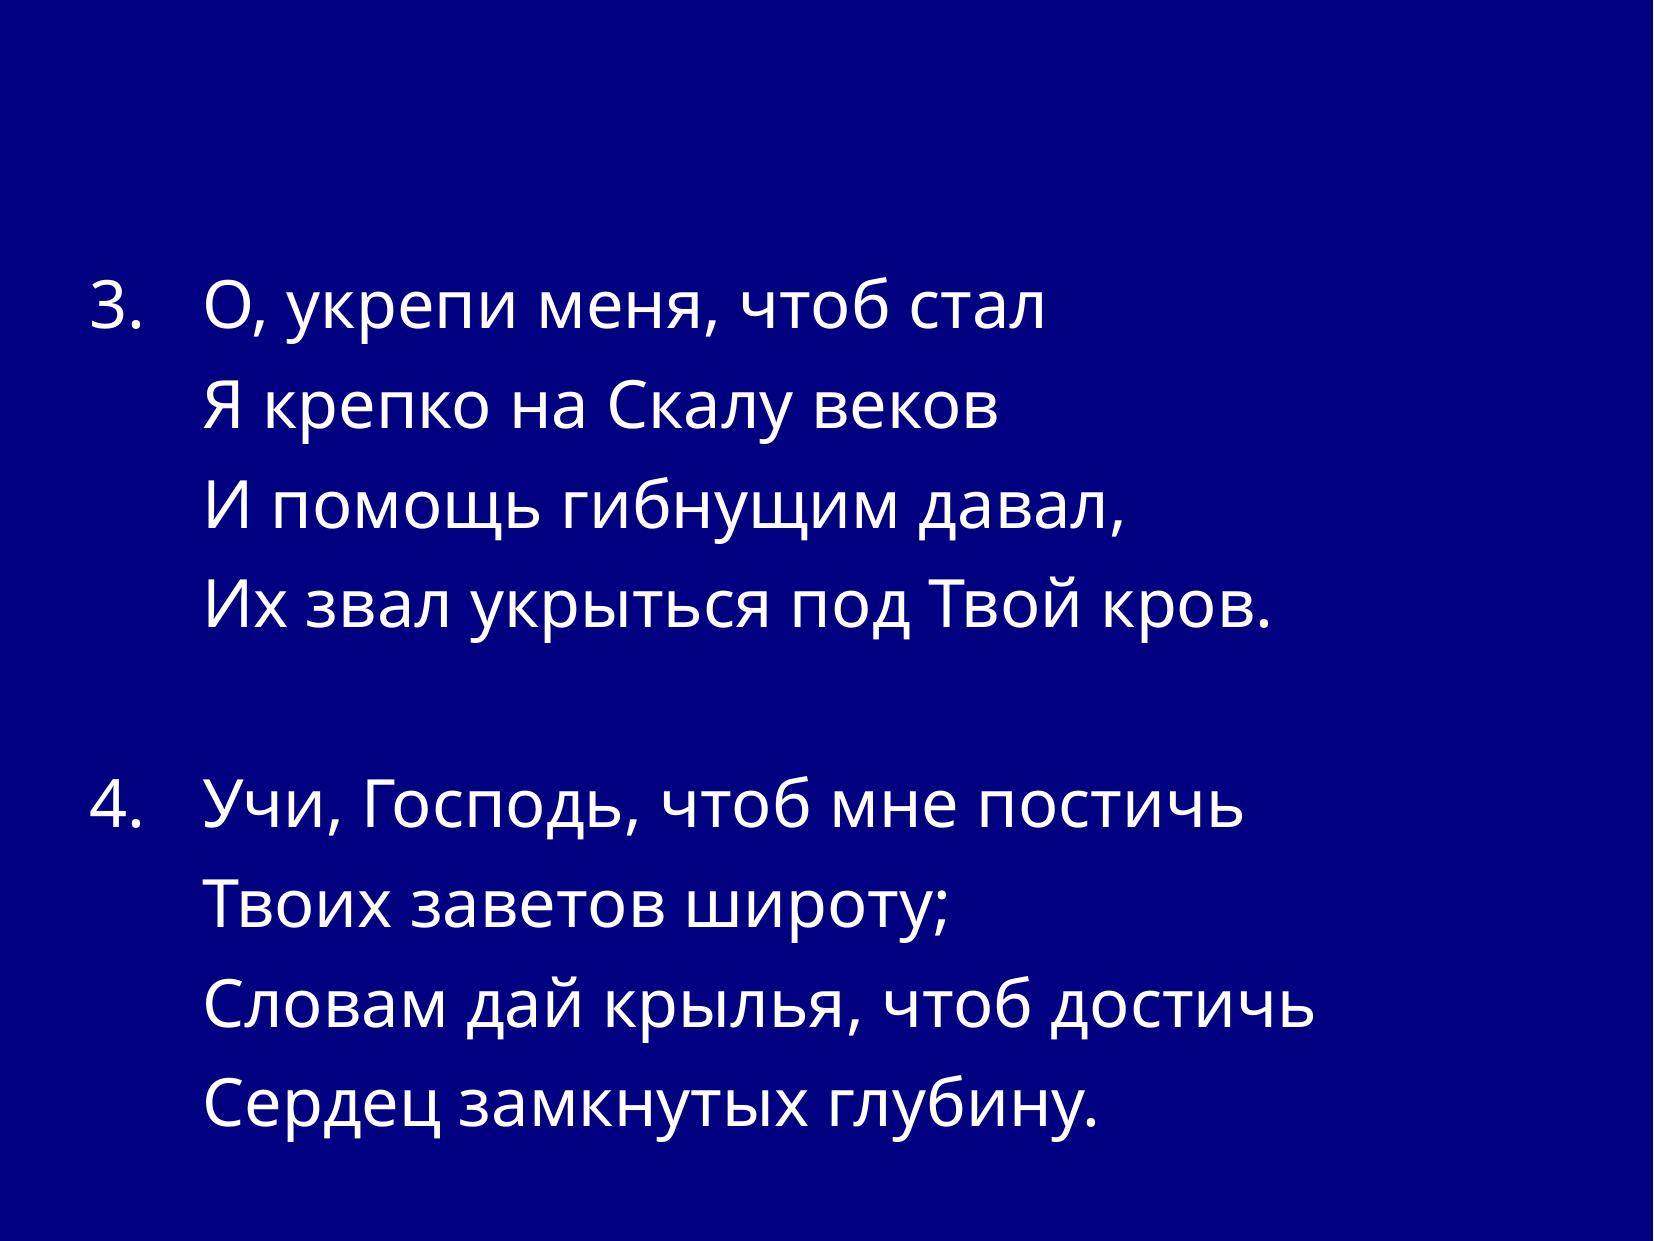

3.	О, укрепи меня, чтоб стал
	Я крепко на Скалу веков
	И помощь гибнущим давал,
	Их звал укрыться под Твой кров.
4.	Учи, Господь, чтоб мне постичь
	Твоих заветов широту;
	Словам дай крылья, чтоб достичь
	Сердец замкнутых глубину.